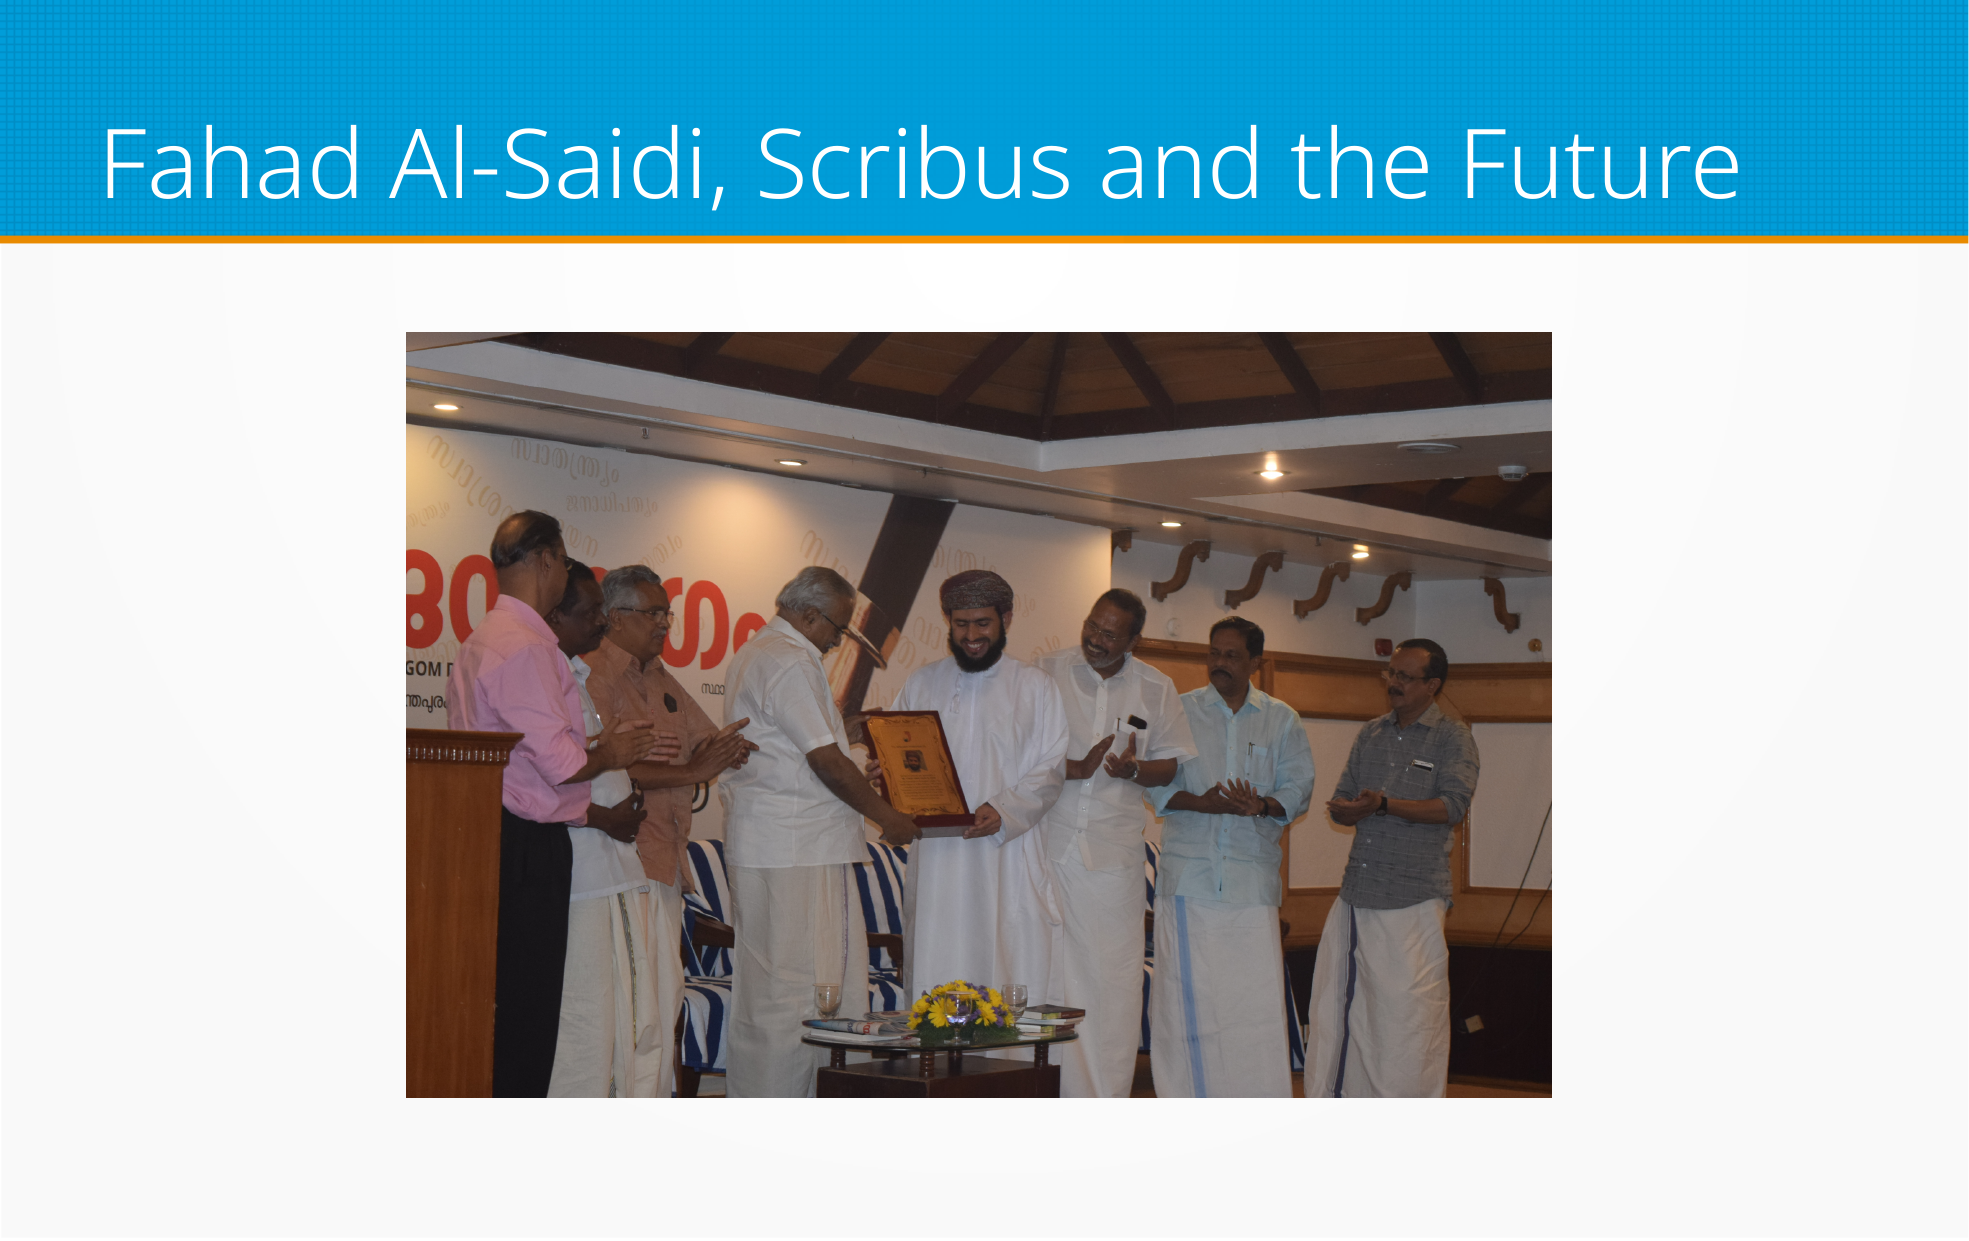

# Fahad Al-Saidi, Scribus and the Future